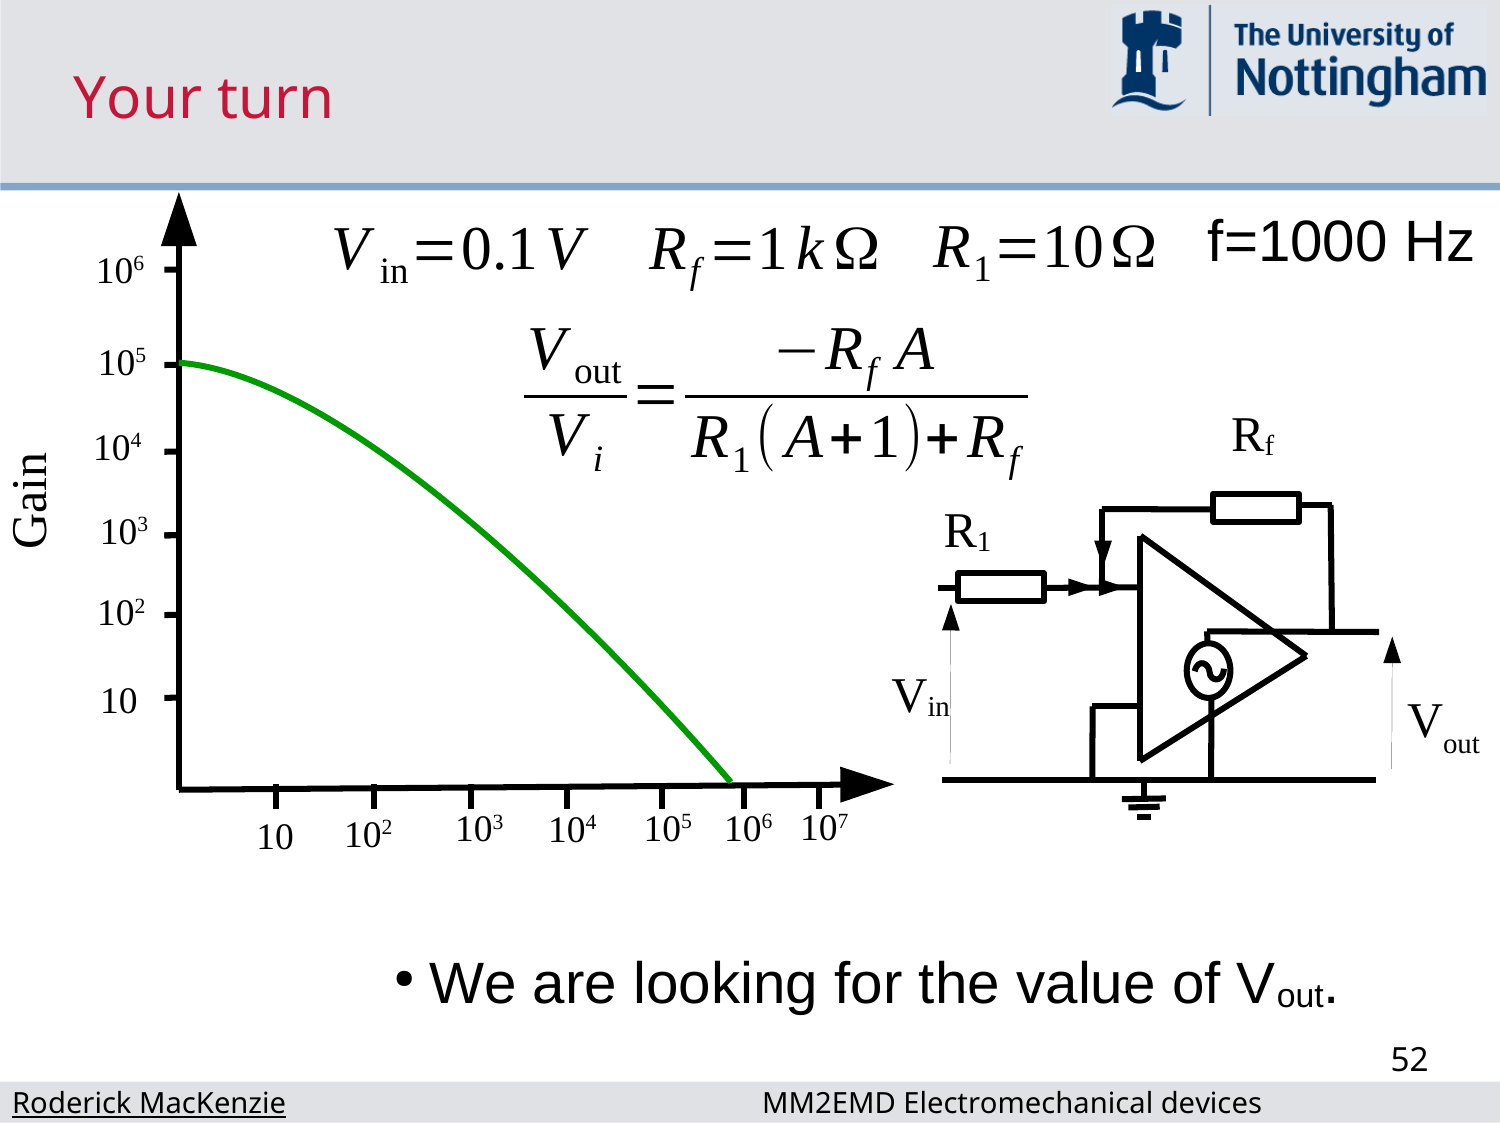

# Your turn
f=1000 Hz
106
105
Rf
104
Gain
R1
Vin
Vout
103
102
10
107
105
106
103
104
102
10
We are looking for the value of Vout.